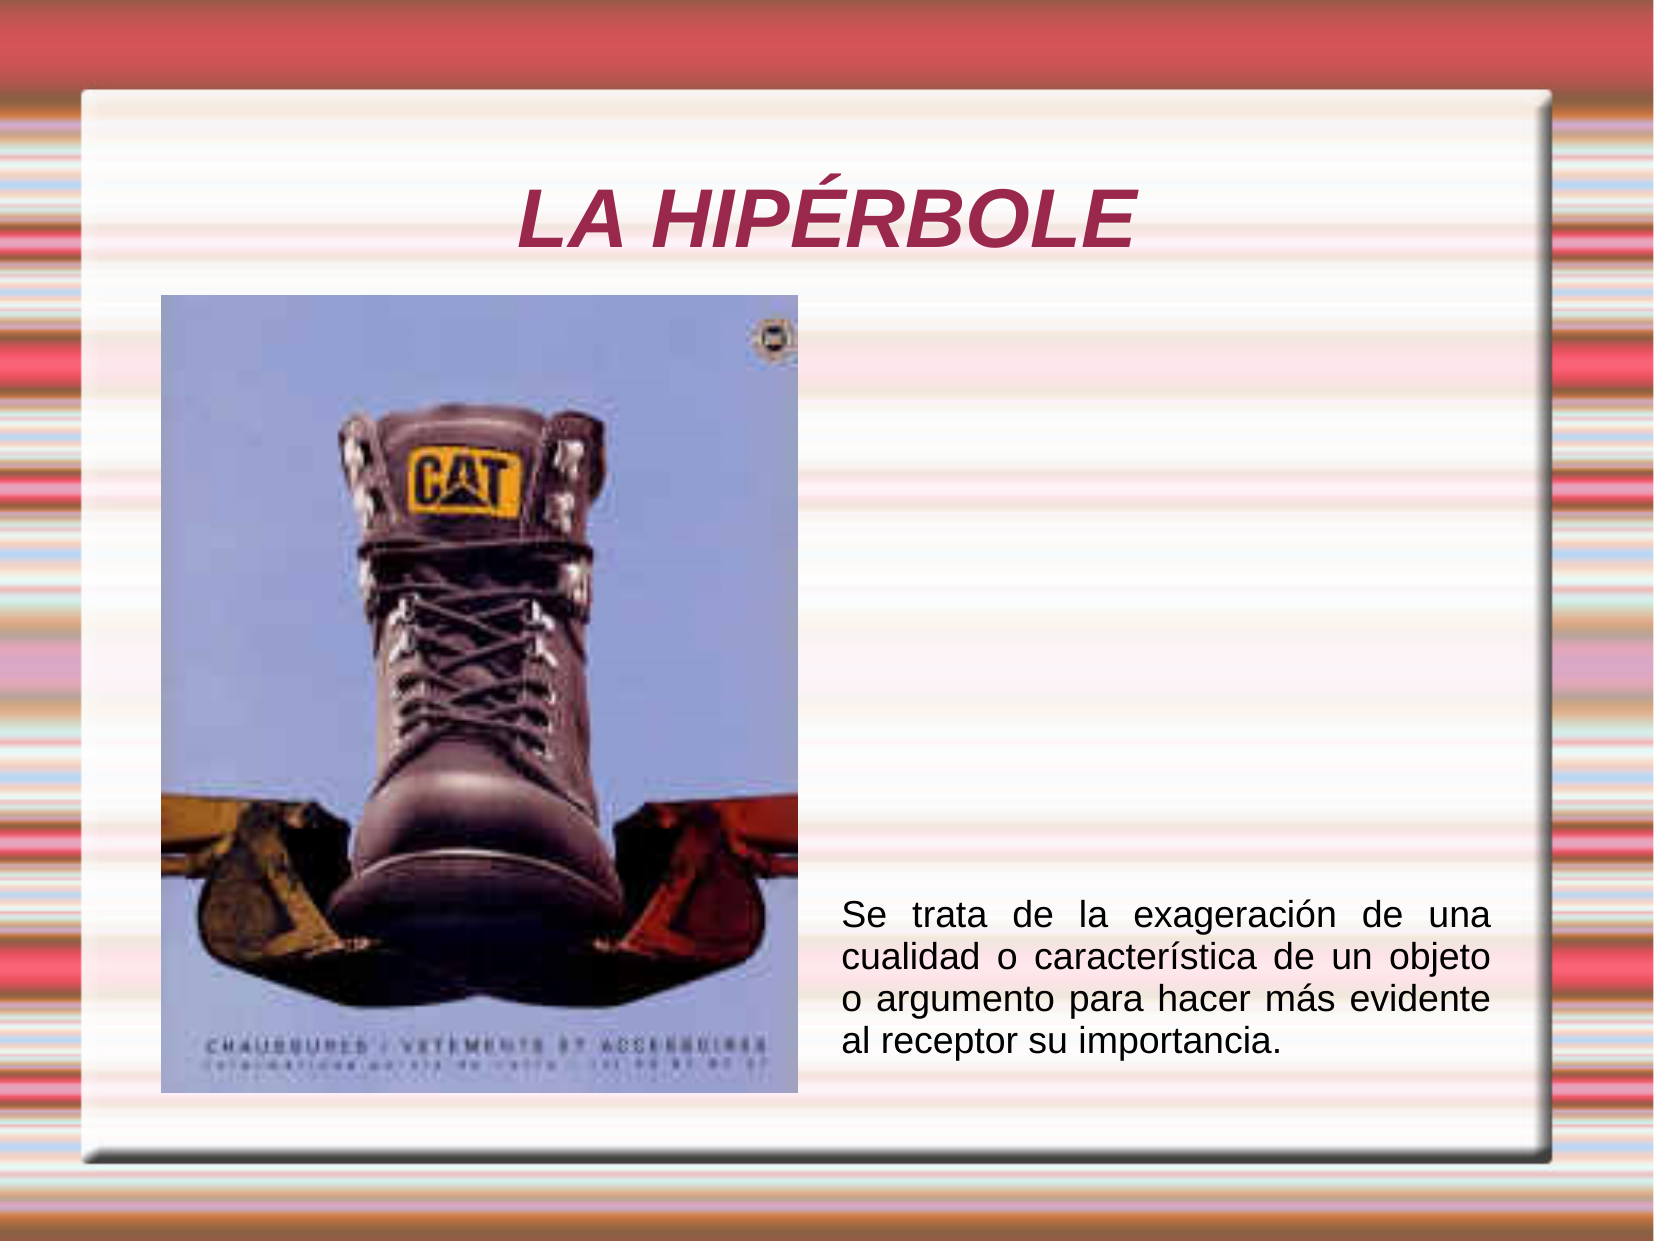

# LA HIPÉRBOLE
Se trata de la exageración de una cualidad o característica de un objeto o argumento para hacer más evidente al receptor su importancia.